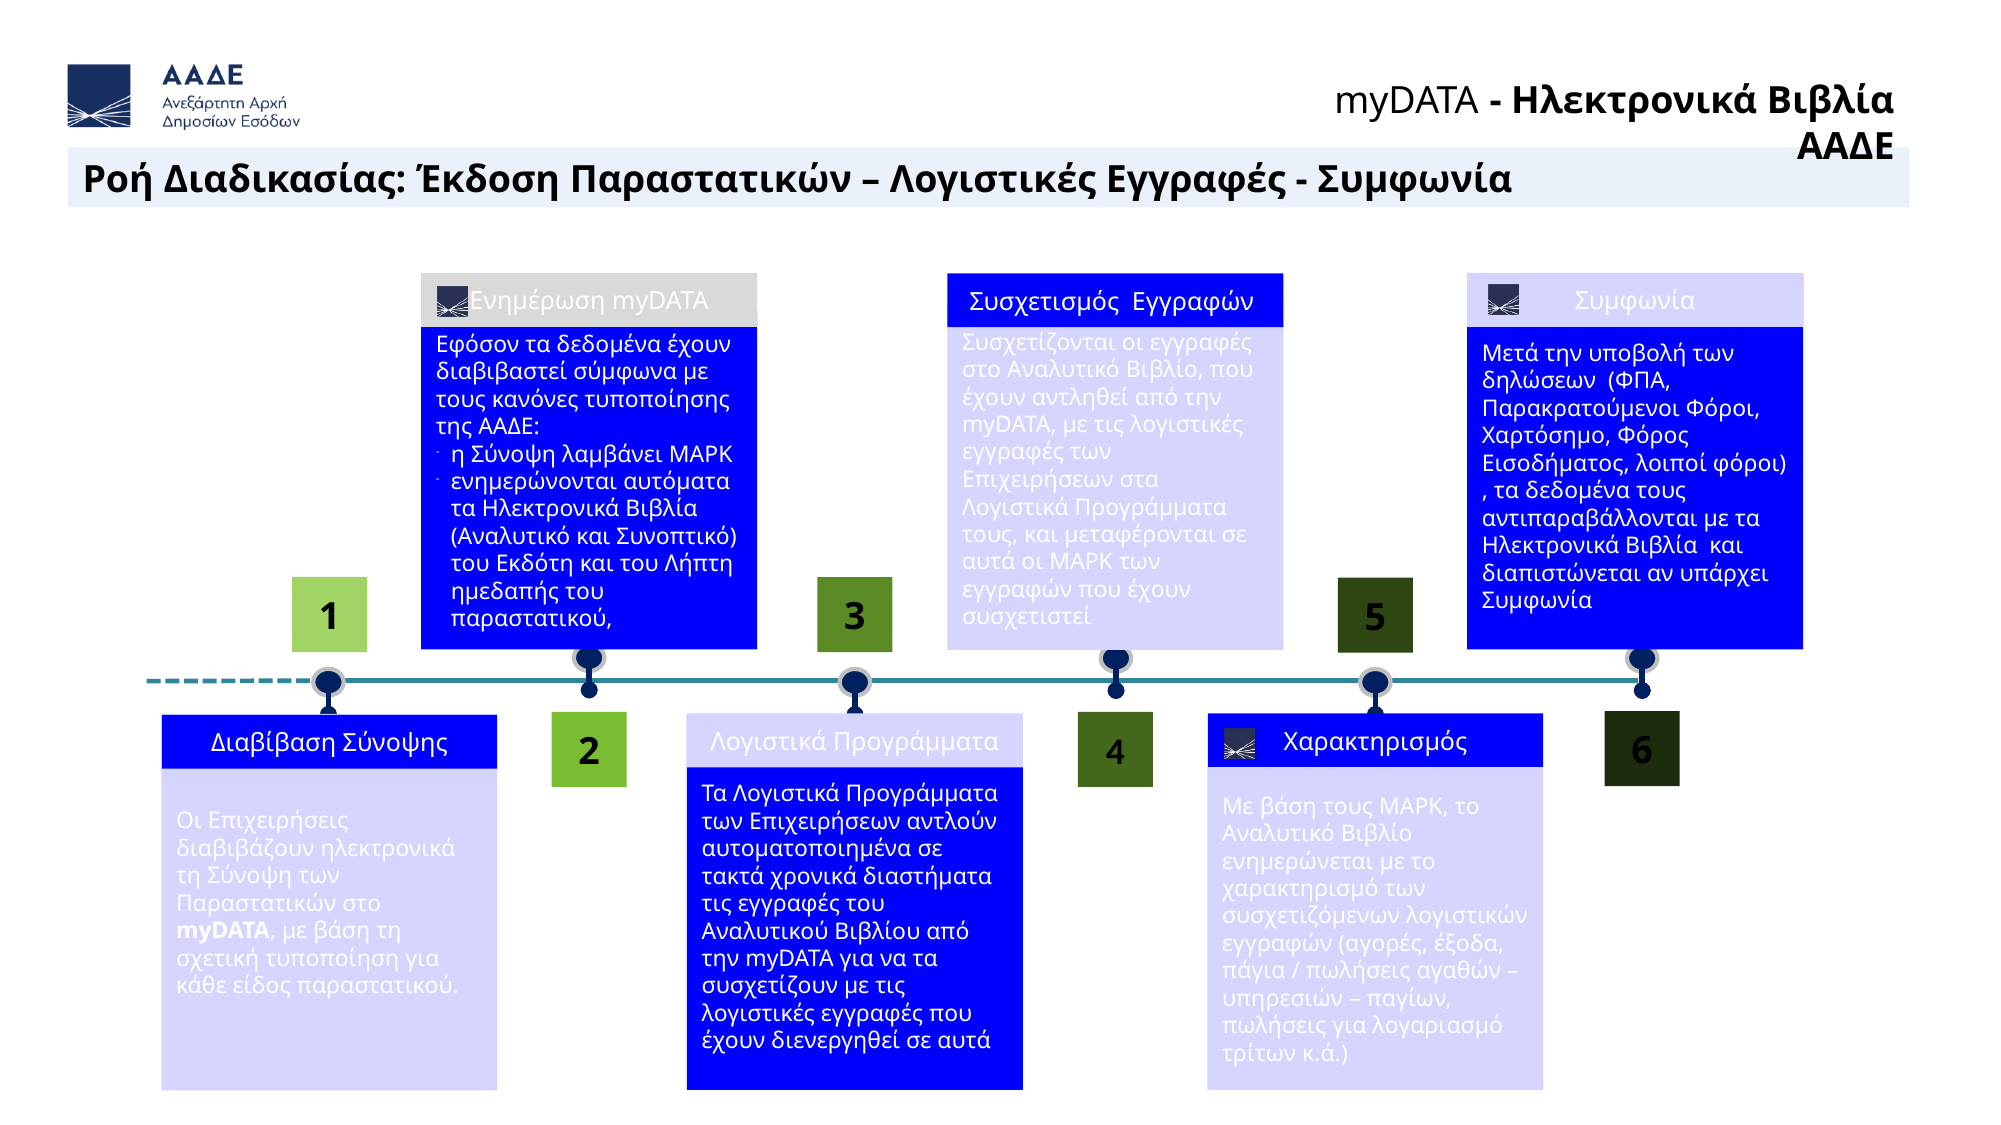

myDATA - Ηλεκτρονικά Βιβλία ΑΑΔΕ
Ροή Διαδικασίας: Έκδοση Παραστατικών – Λογιστικές Εγγραφές - Συμφωνία
Ενημέρωση myDATA
Εφόσον τα δεδομένα έχουν διαβιβαστεί σύμφωνα με τους κανόνες τυποποίησης της ΑΑΔΕ:
η Σύνοψη λαμβάνει ΜΑΡΚ
ενημερώνονται αυτόματα τα Ηλεκτρονικά Βιβλία (Αναλυτικό και Συνοπτικό) του Εκδότη και του Λήπτη ημεδαπής του παραστατικού,
Συμφωνία
Μετά την υποβολή των δηλώσεων (ΦΠΑ, Παρακρατούμενοι Φόροι, Χαρτόσημο, Φόρος Εισοδήματος, λοιποί φόροι) , τα δεδομένα τους αντιπαραβάλλονται με τα Ηλεκτρονικά Βιβλία και διαπιστώνεται αν υπάρχει Συμφωνία
Συσχετισμός Εγγραφών
Συσχετίζονται οι εγγραφές στο Αναλυτικό Βιβλίο, που έχουν αντληθεί από την myDATA, με τις λογιστικές εγγραφές των Επιχειρήσεων στα Λογιστικά Προγράμματα τους, και μεταφέρονται σε αυτά οι ΜΑΡΚ των εγγραφών που έχουν συσχετιστεί
1
3
5
6
2
4
Χαρακτηρισμός
Με βάση τους ΜΑΡΚ, το Αναλυτικό Βιβλίο ενημερώνεται με το χαρακτηρισμό των συσχετιζόμενων λογιστικών εγγραφών (αγορές, έξοδα, πάγια / πωλήσεις αγαθών – υπηρεσιών – παγίων, πωλήσεις για λογαριασμό τρίτων κ.ά.)
Λογιστικά Προγράμματα
Τα Λογιστικά Προγράμματα των Επιχειρήσεων αντλούν αυτοματοποιημένα σε τακτά χρονικά διαστήματα τις εγγραφές του Αναλυτικού Βιβλίου από την myDATA για να τα συσχετίζουν με τις λογιστικές εγγραφές που έχουν διενεργηθεί σε αυτά
Οι Επιχειρήσεις διαβιβάζουν ηλεκτρονικά τη Σύνοψη των Παραστατικών στο myDATA, με βάση τη σχετική τυποποίηση για κάθε είδος παραστατικού.
Διαβίβαση Σύνοψης